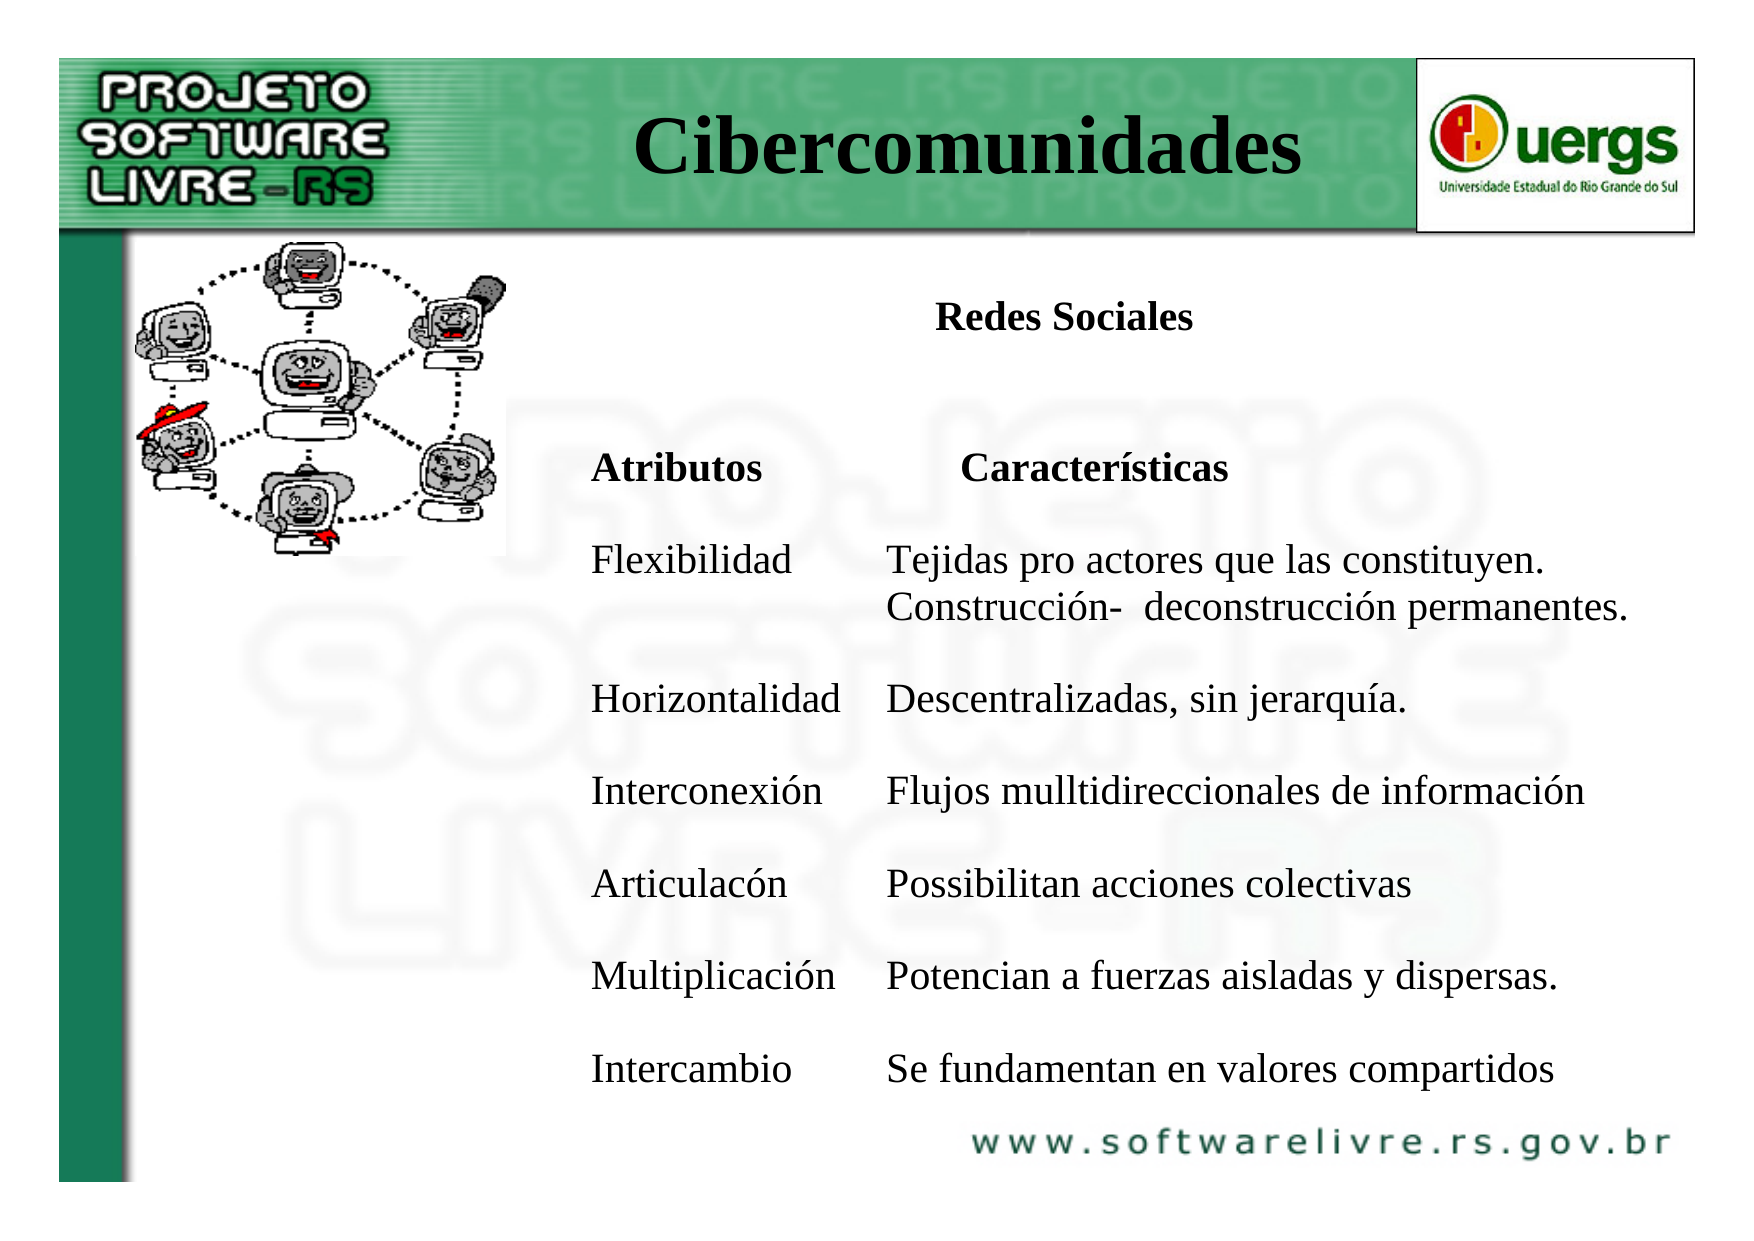

Cibercomunidades
Redes Sociales
Atributos			Características
Flexibilidad		Tejidas pro actores que las constituyen.
				Construcción- deconstrucción permanentes.
Horizontalidad	Descentralizadas, sin jerarquía.
Interconexión	Flujos mulltidireccionales de información
Articulacón		Possibilitan acciones colectivas
Multiplicación	Potencian a fuerzas aisladas y dispersas.
Intercambio		Se fundamentan en valores compartidos